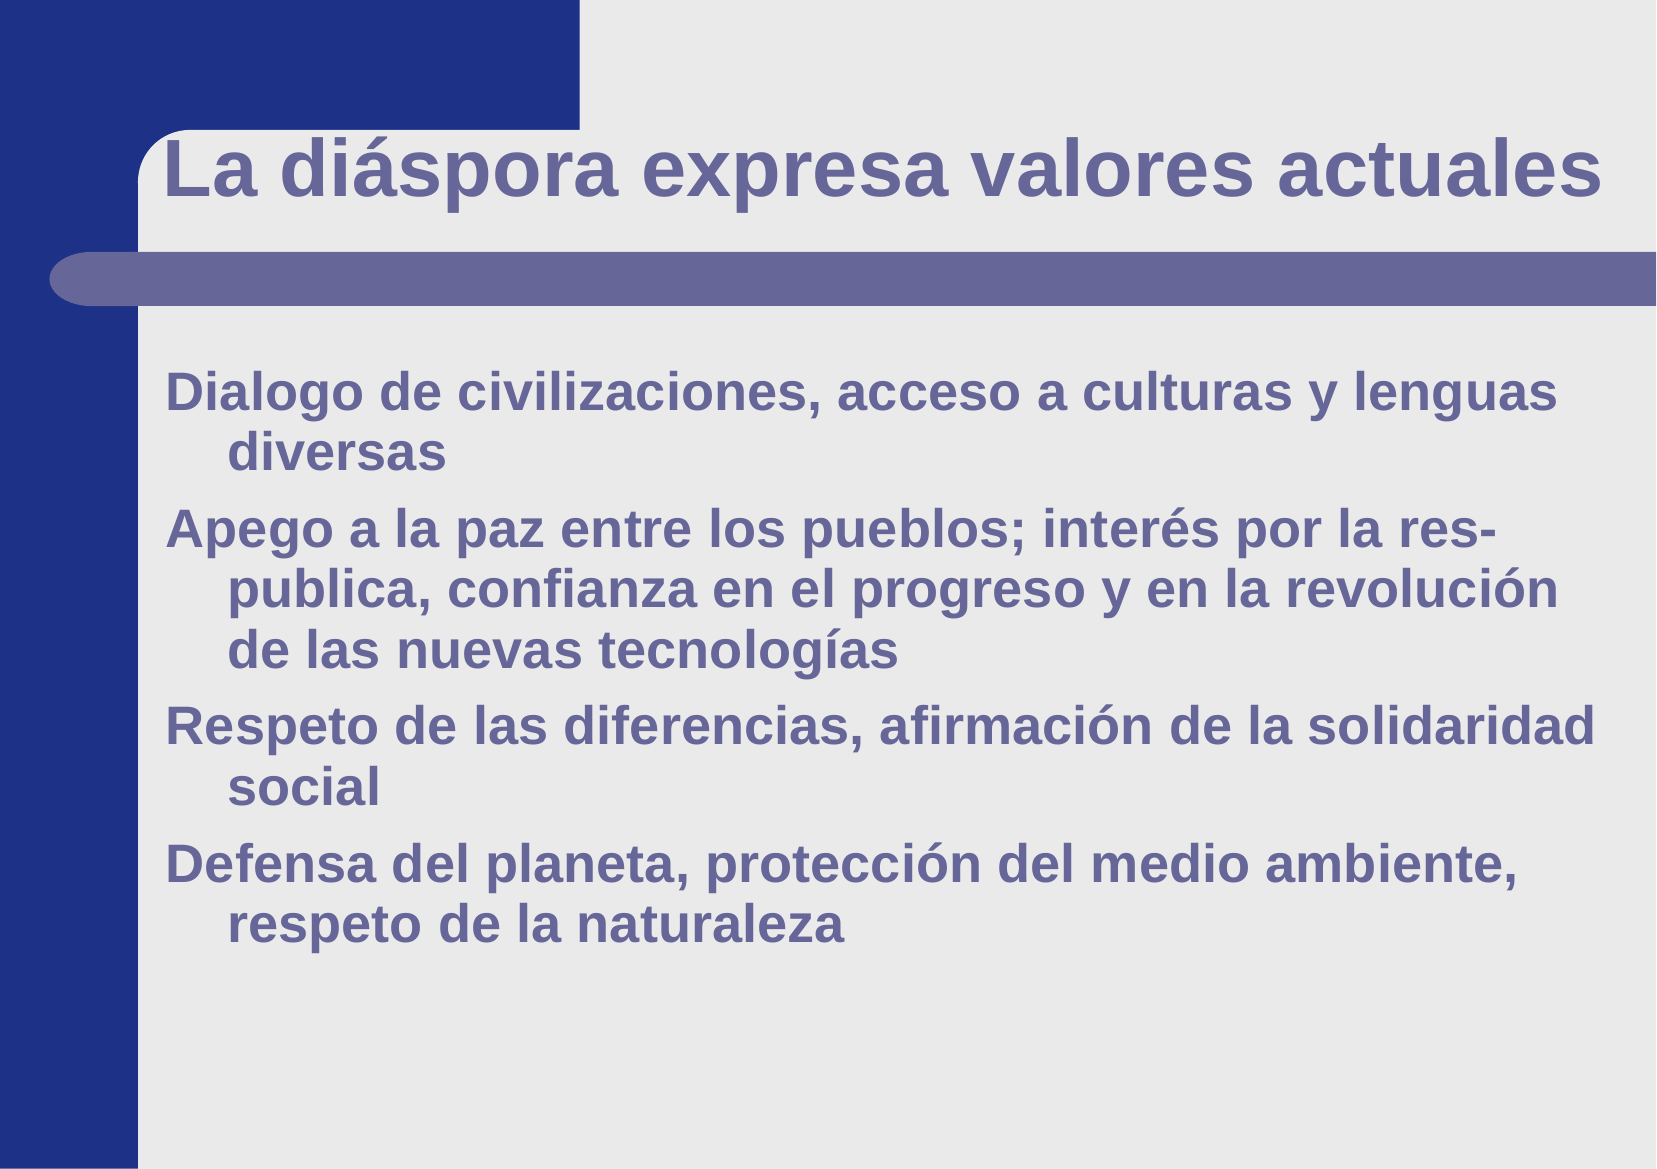

# La diáspora expresa valores actuales
Dialogo de civilizaciones, acceso a culturas y lenguas diversas
Apego a la paz entre los pueblos; interés por la res-publica, confianza en el progreso y en la revolución de las nuevas tecnologías
Respeto de las diferencias, afirmación de la solidaridad social
Defensa del planeta, protección del medio ambiente, respeto de la naturaleza